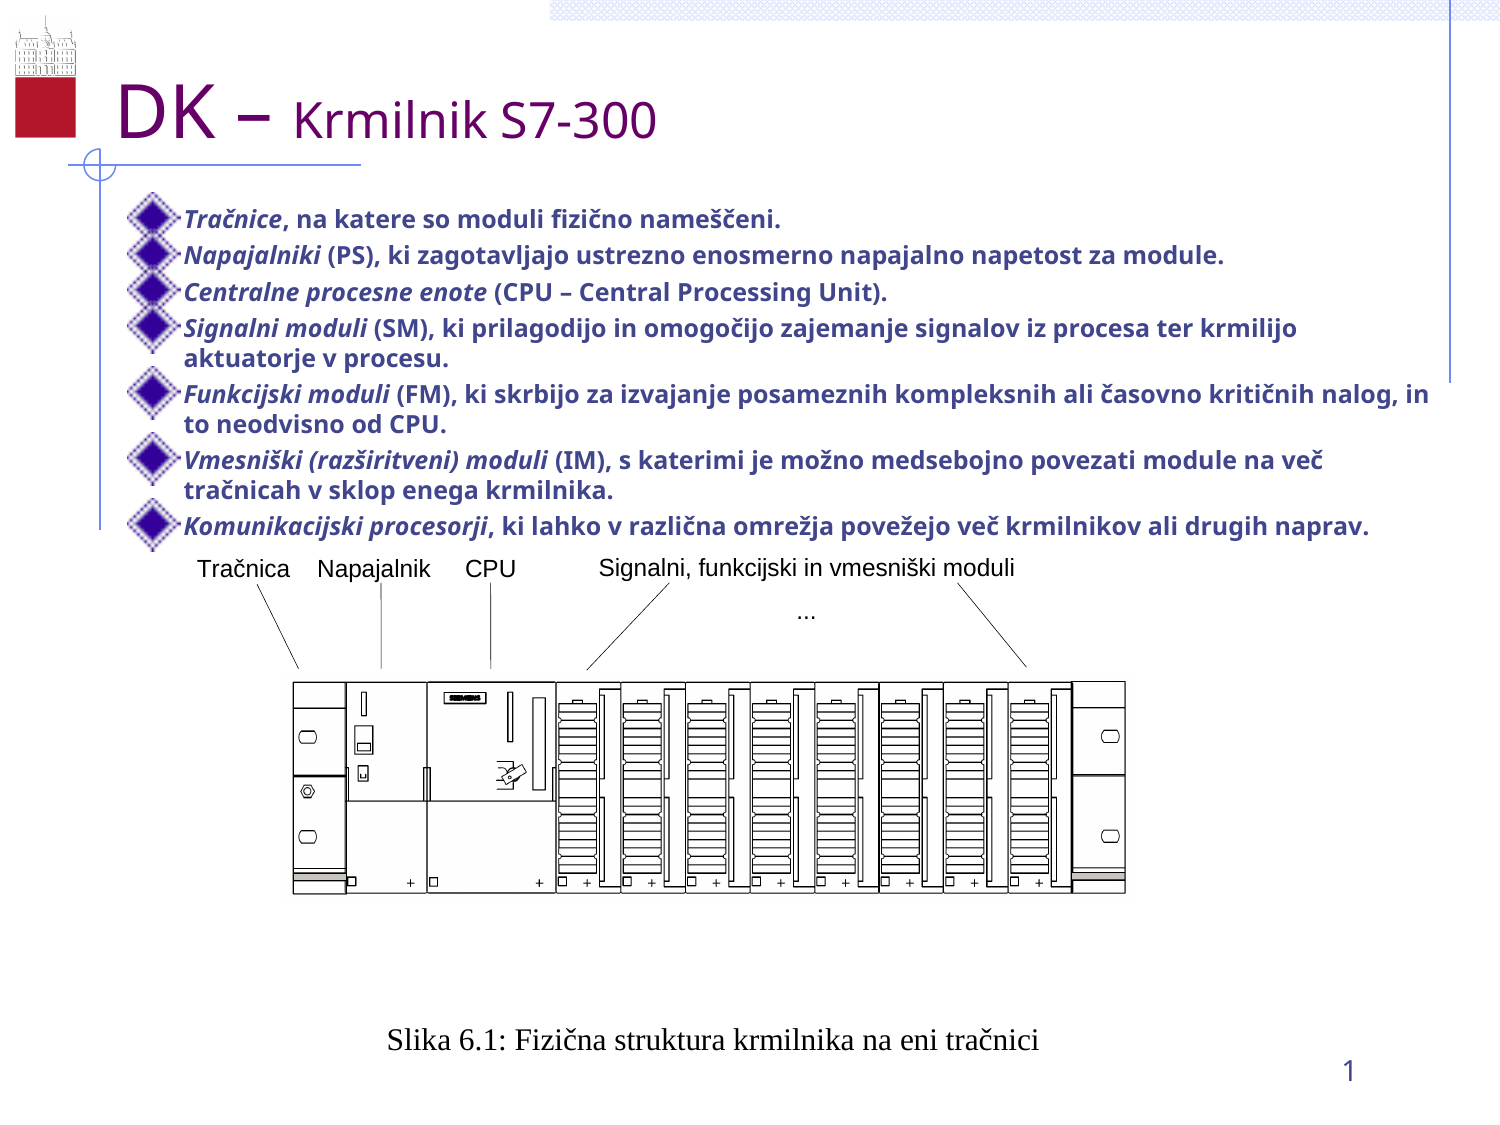

DK – Krmilnik S7-300
# Tračnice, na katere so moduli fizično nameščeni.
Napajalniki (PS), ki zagotavljajo ustrezno enosmerno napajalno napetost za module.
Centralne procesne enote (CPU – Central Processing Unit).
Signalni moduli (SM), ki prilagodijo in omogočijo zajemanje signalov iz procesa ter krmilijo aktuatorje v procesu.
Funkcijski moduli (FM), ki skrbijo za izvajanje posameznih kompleksnih ali časovno kritičnih nalog, in to neodvisno od CPU.
Vmesniški (razširitveni) moduli (IM), s katerimi je možno medsebojno povezati module na več tračnicah v sklop enega krmilnika.
Komunikacijski procesorji, ki lahko v različna omrežja povežejo več krmilnikov ali drugih naprav.